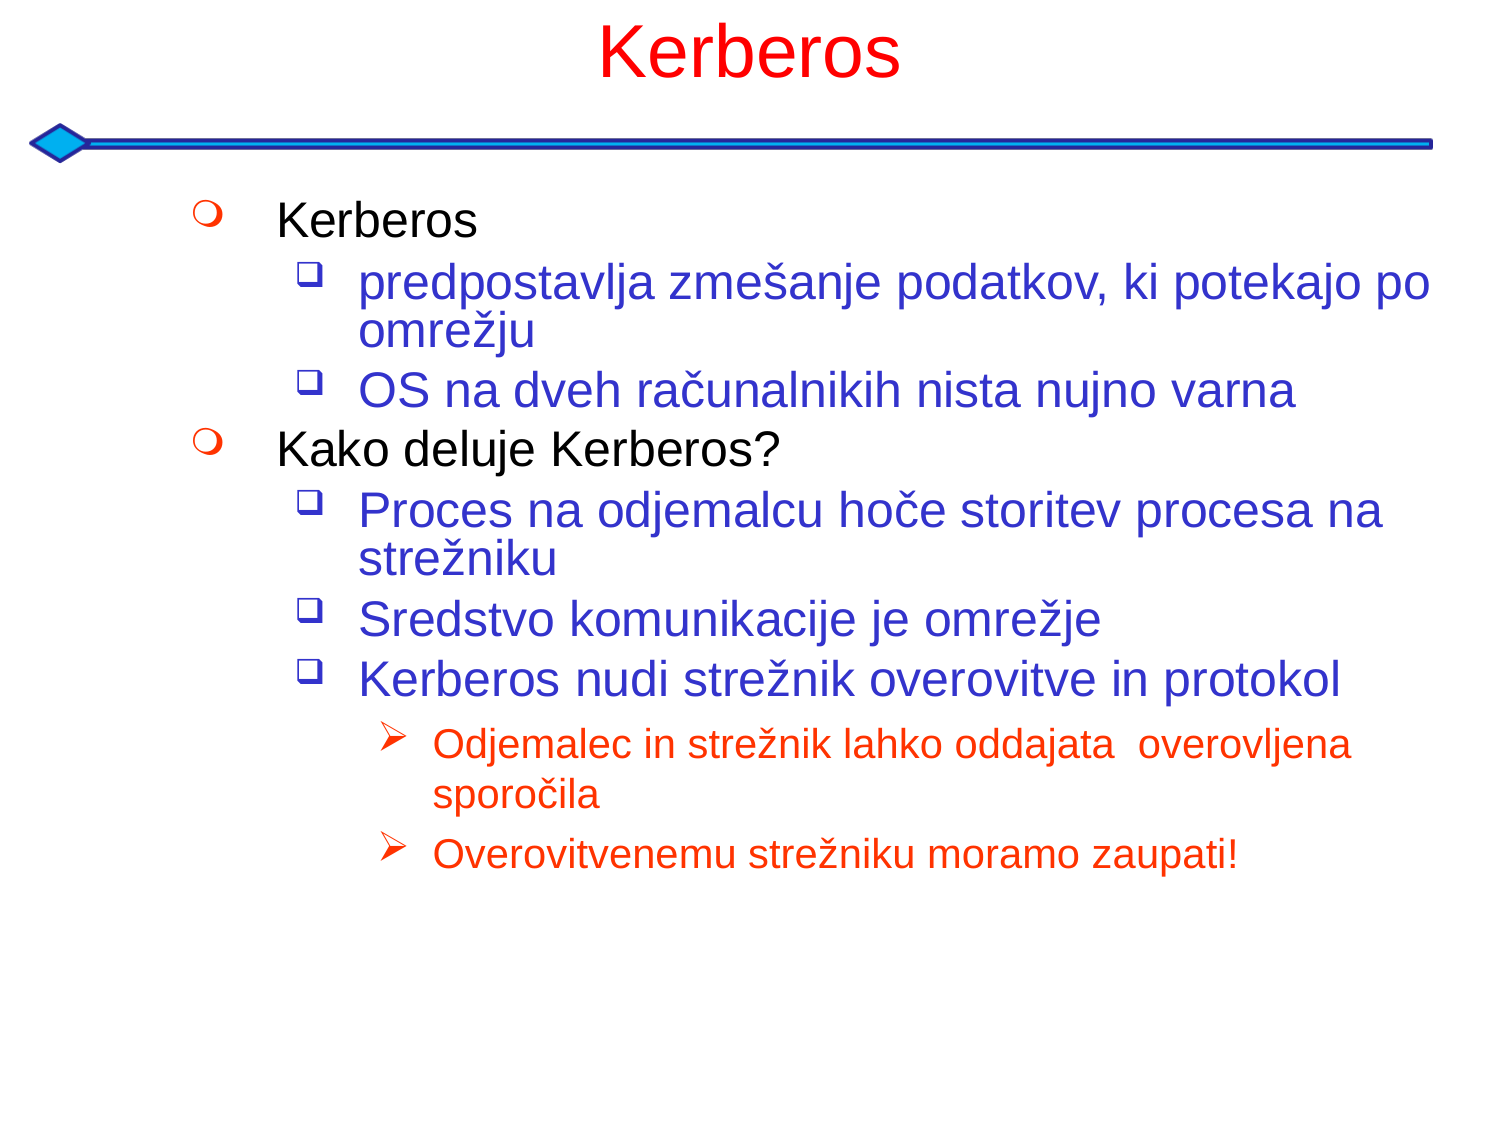

# Kerberos
Kerberos
predpostavlja zmešanje podatkov, ki potekajo po omrežju
OS na dveh računalnikih nista nujno varna
Kako deluje Kerberos?
Proces na odjemalcu hoče storitev procesa na strežniku
Sredstvo komunikacije je omrežje
Kerberos nudi strežnik overovitve in protokol
Odjemalec in strežnik lahko oddajata overovljena sporočila
Overovitvenemu strežniku moramo zaupati!